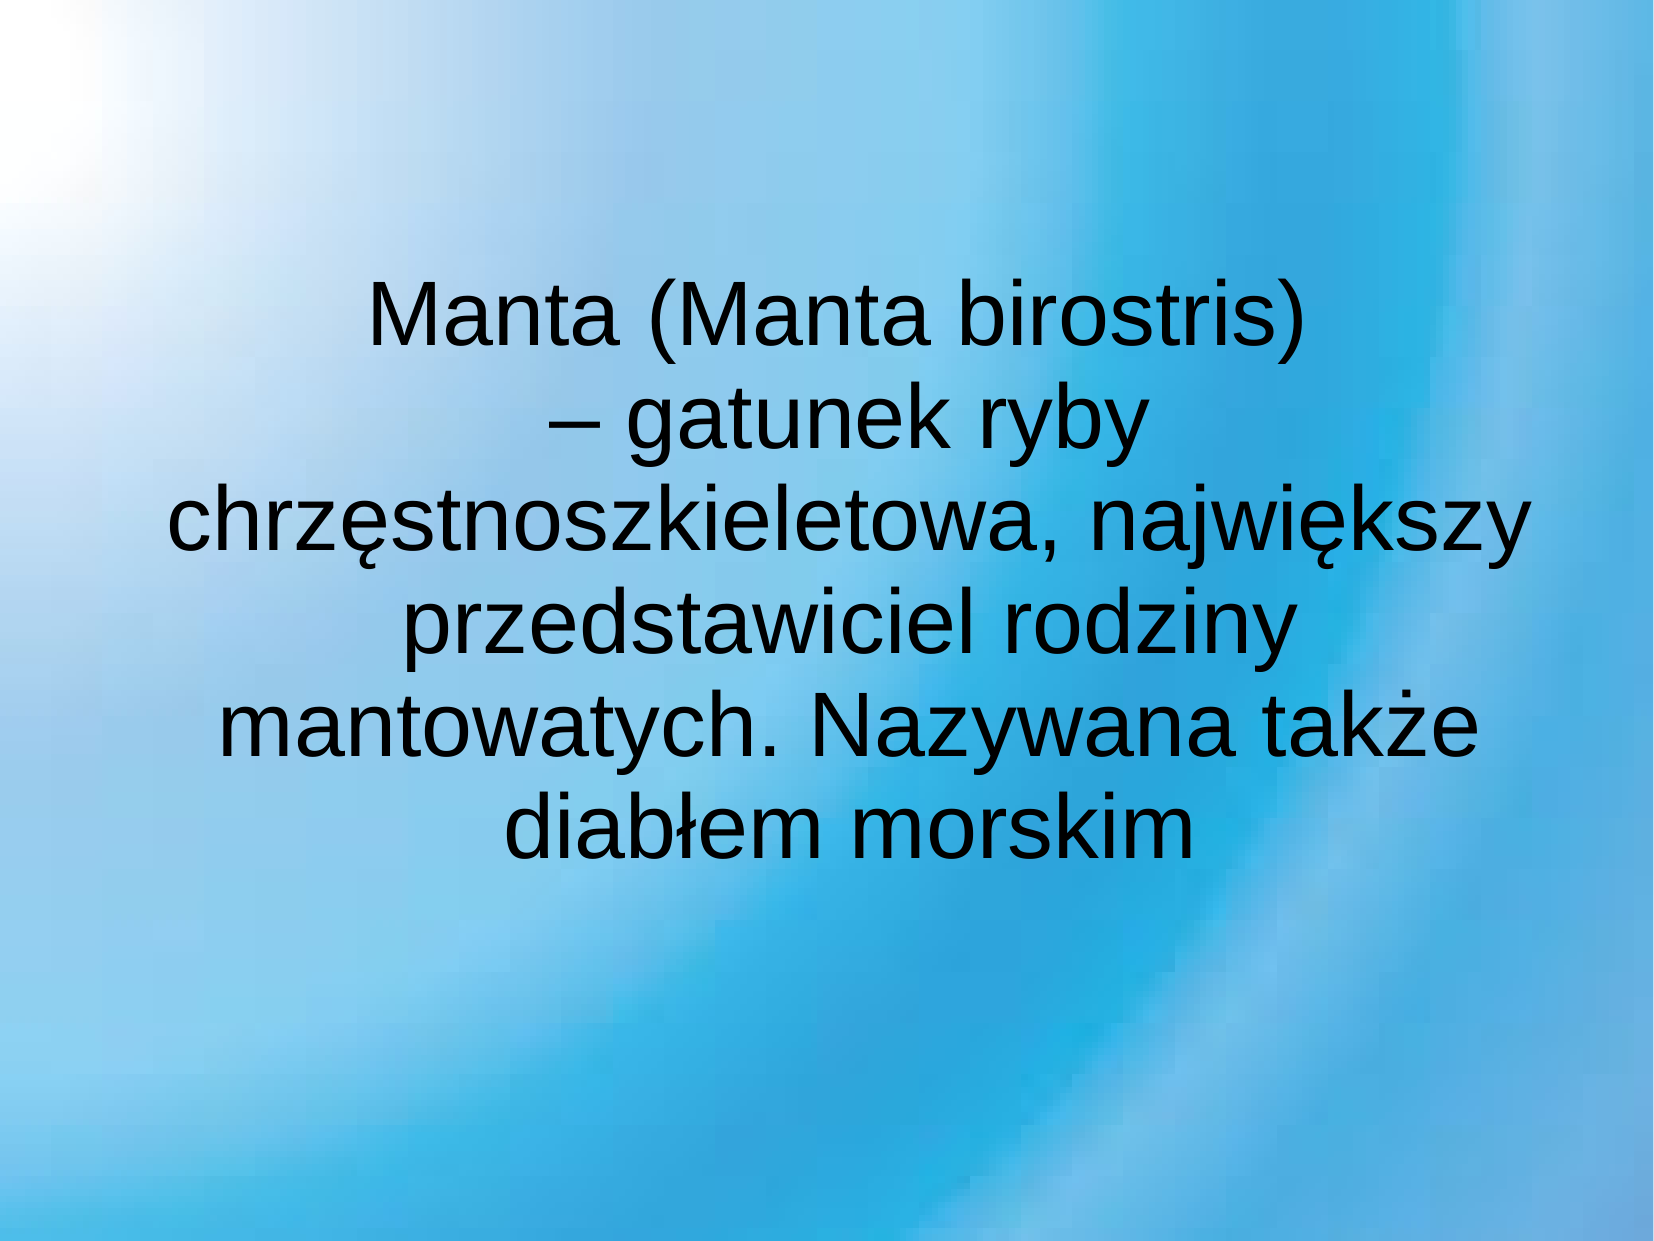

# Manta (Manta birostris) – gatunek ryby chrzęstnoszkieletowa, największy przedstawiciel rodziny mantowatych. Nazywana także diabłem morskim